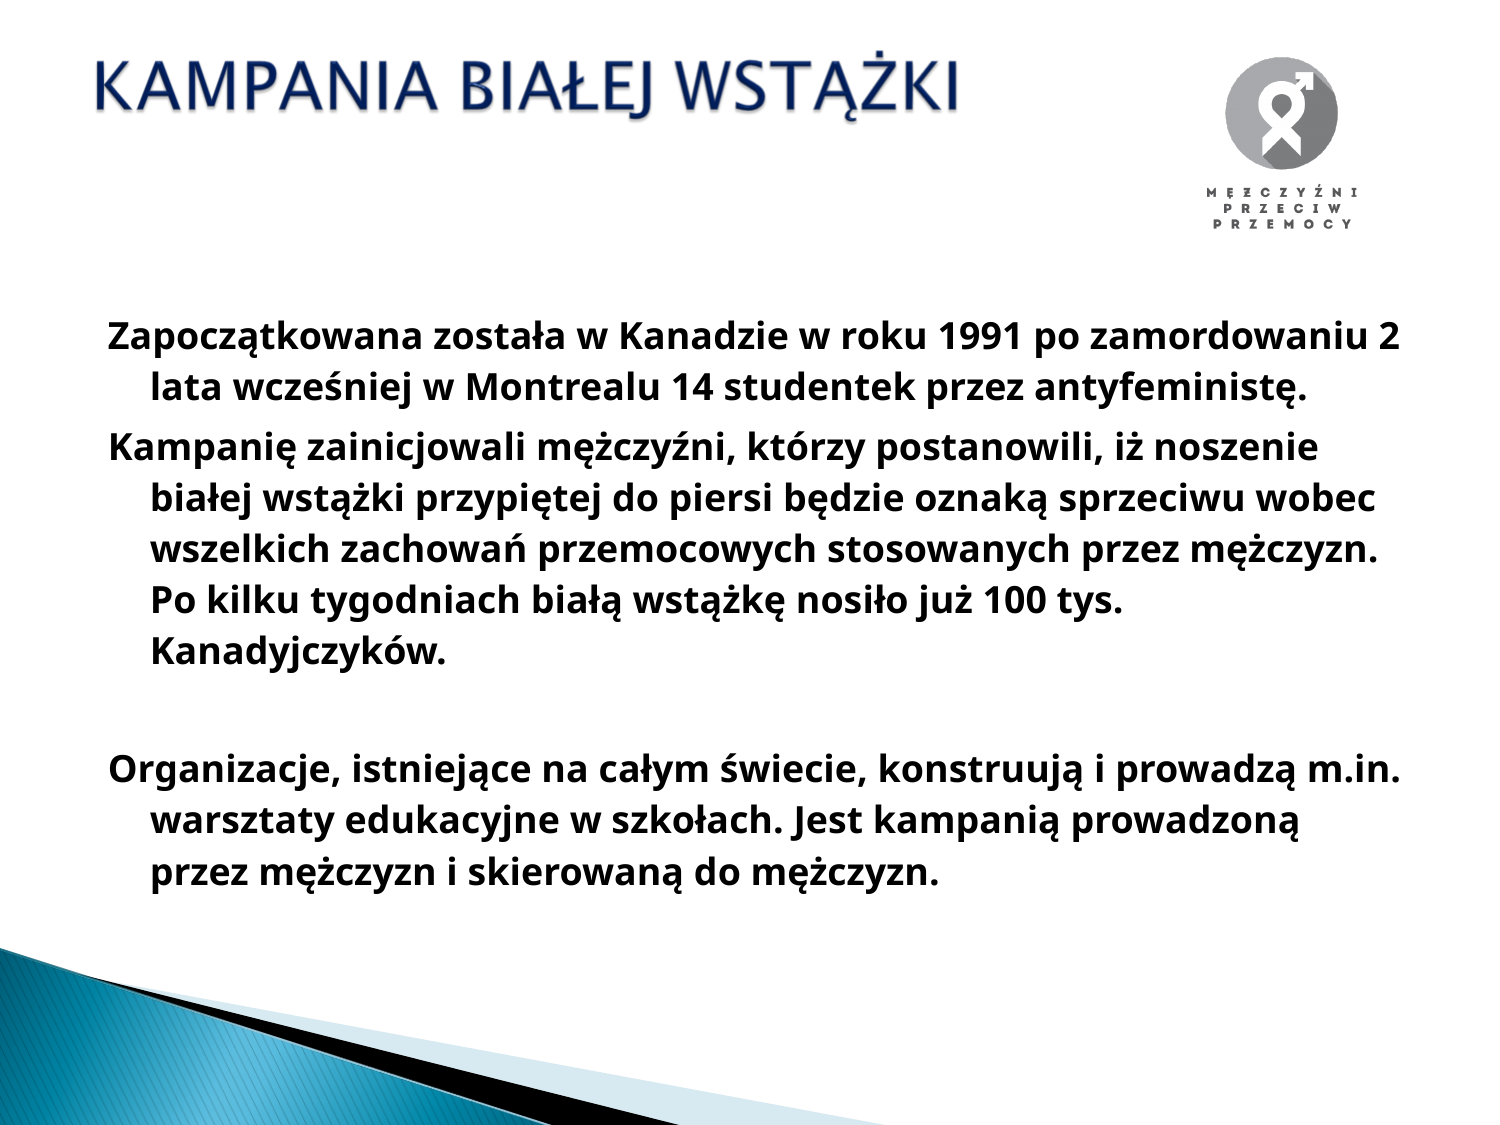

# Zapoczątkowana została w Kanadzie w roku 1991 po zamordowaniu 2 lata wcześniej w Montrealu 14 studentek przez antyfeministę.
Kampanię zainicjowali mężczyźni, którzy postanowili, iż noszenie białej wstążki przypiętej do piersi będzie oznaką sprzeciwu wobec wszelkich zachowań przemocowych stosowanych przez mężczyzn. Po kilku tygodniach białą wstążkę nosiło już 100 tys. Kanadyjczyków.
Organizacje, istniejące na całym świecie, konstruują i prowadzą m.in. warsztaty edukacyjne w szkołach. Jest kampanią prowadzoną przez mężczyzn i skierowaną do mężczyzn.